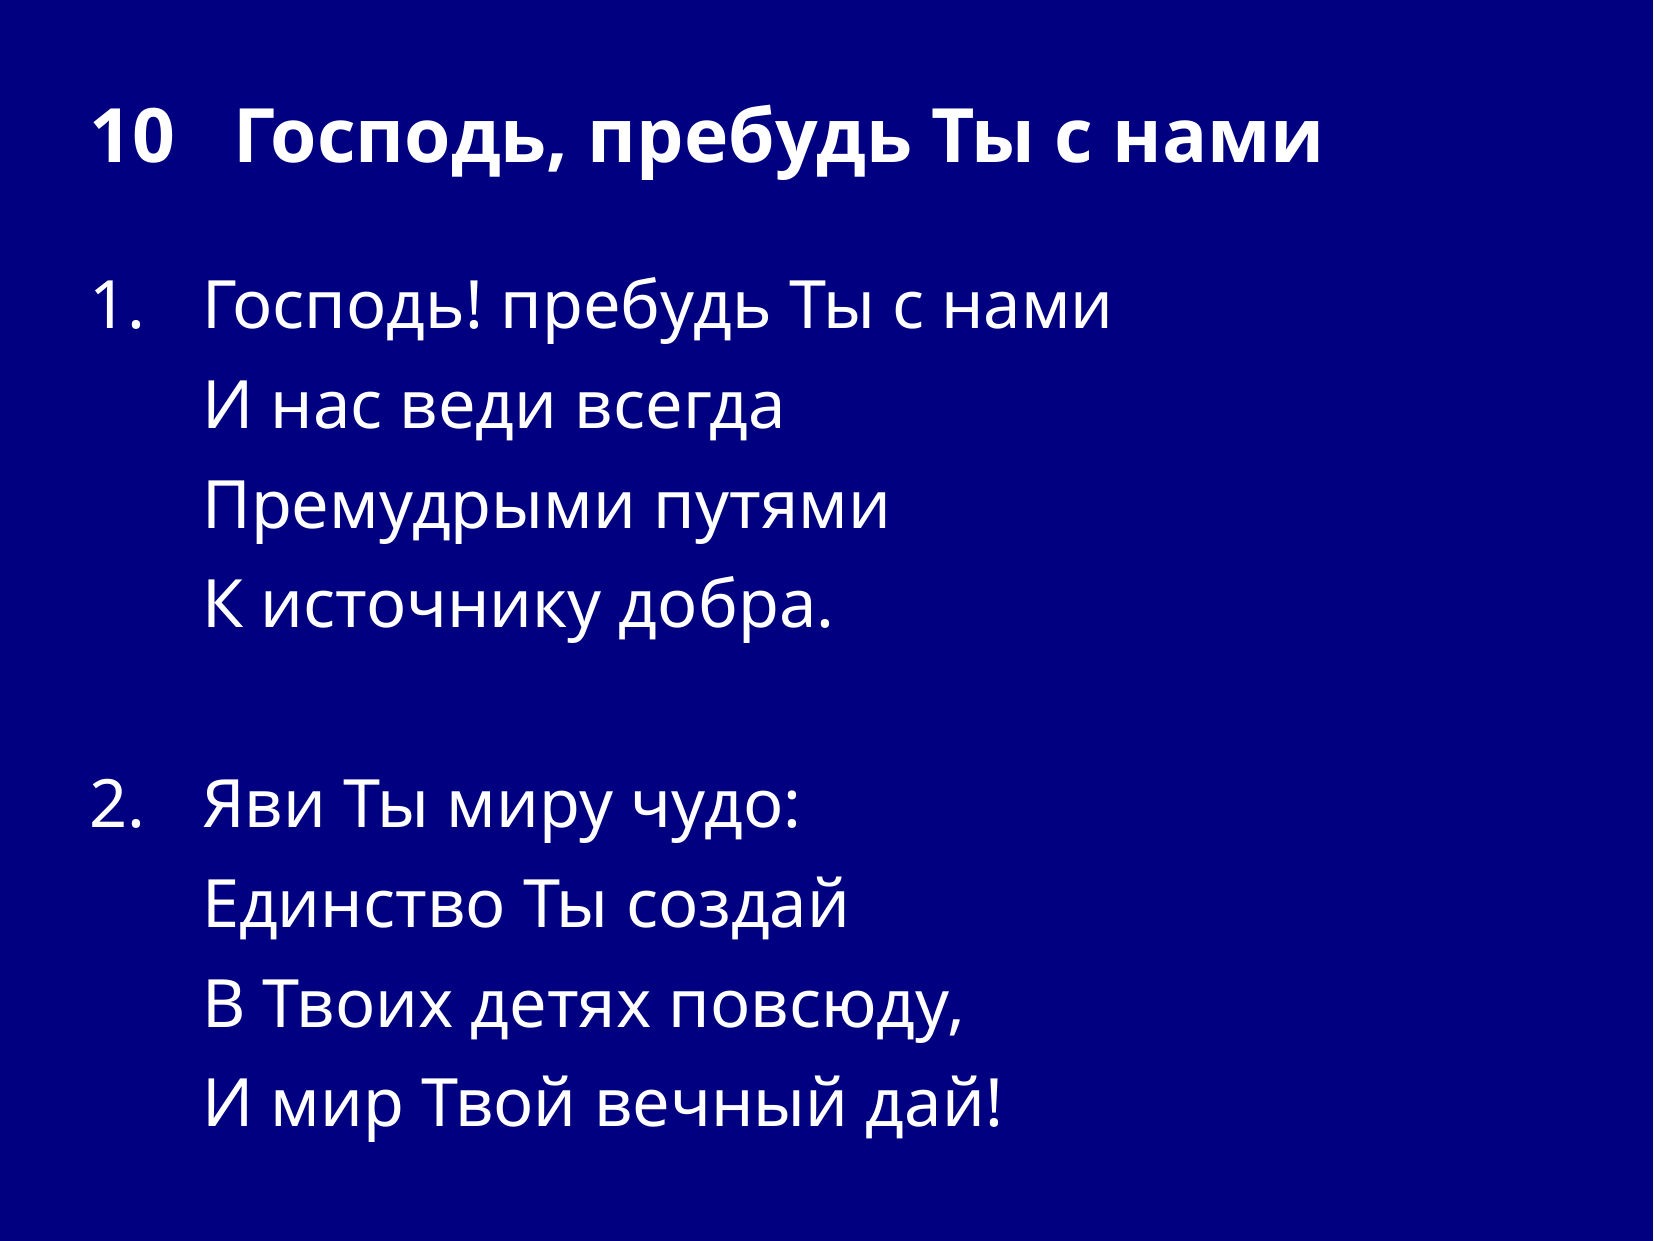

10 Господь, пребудь Ты с нами
1.	Господь! пребудь Ты с нами
	И нас веди всегда
	Премудрыми путями
	К источнику добра.
2.	Яви Ты миру чудо:
	Единство Ты создай
	В Твоих детях повсюду,
	И мир Твой вечный дай!